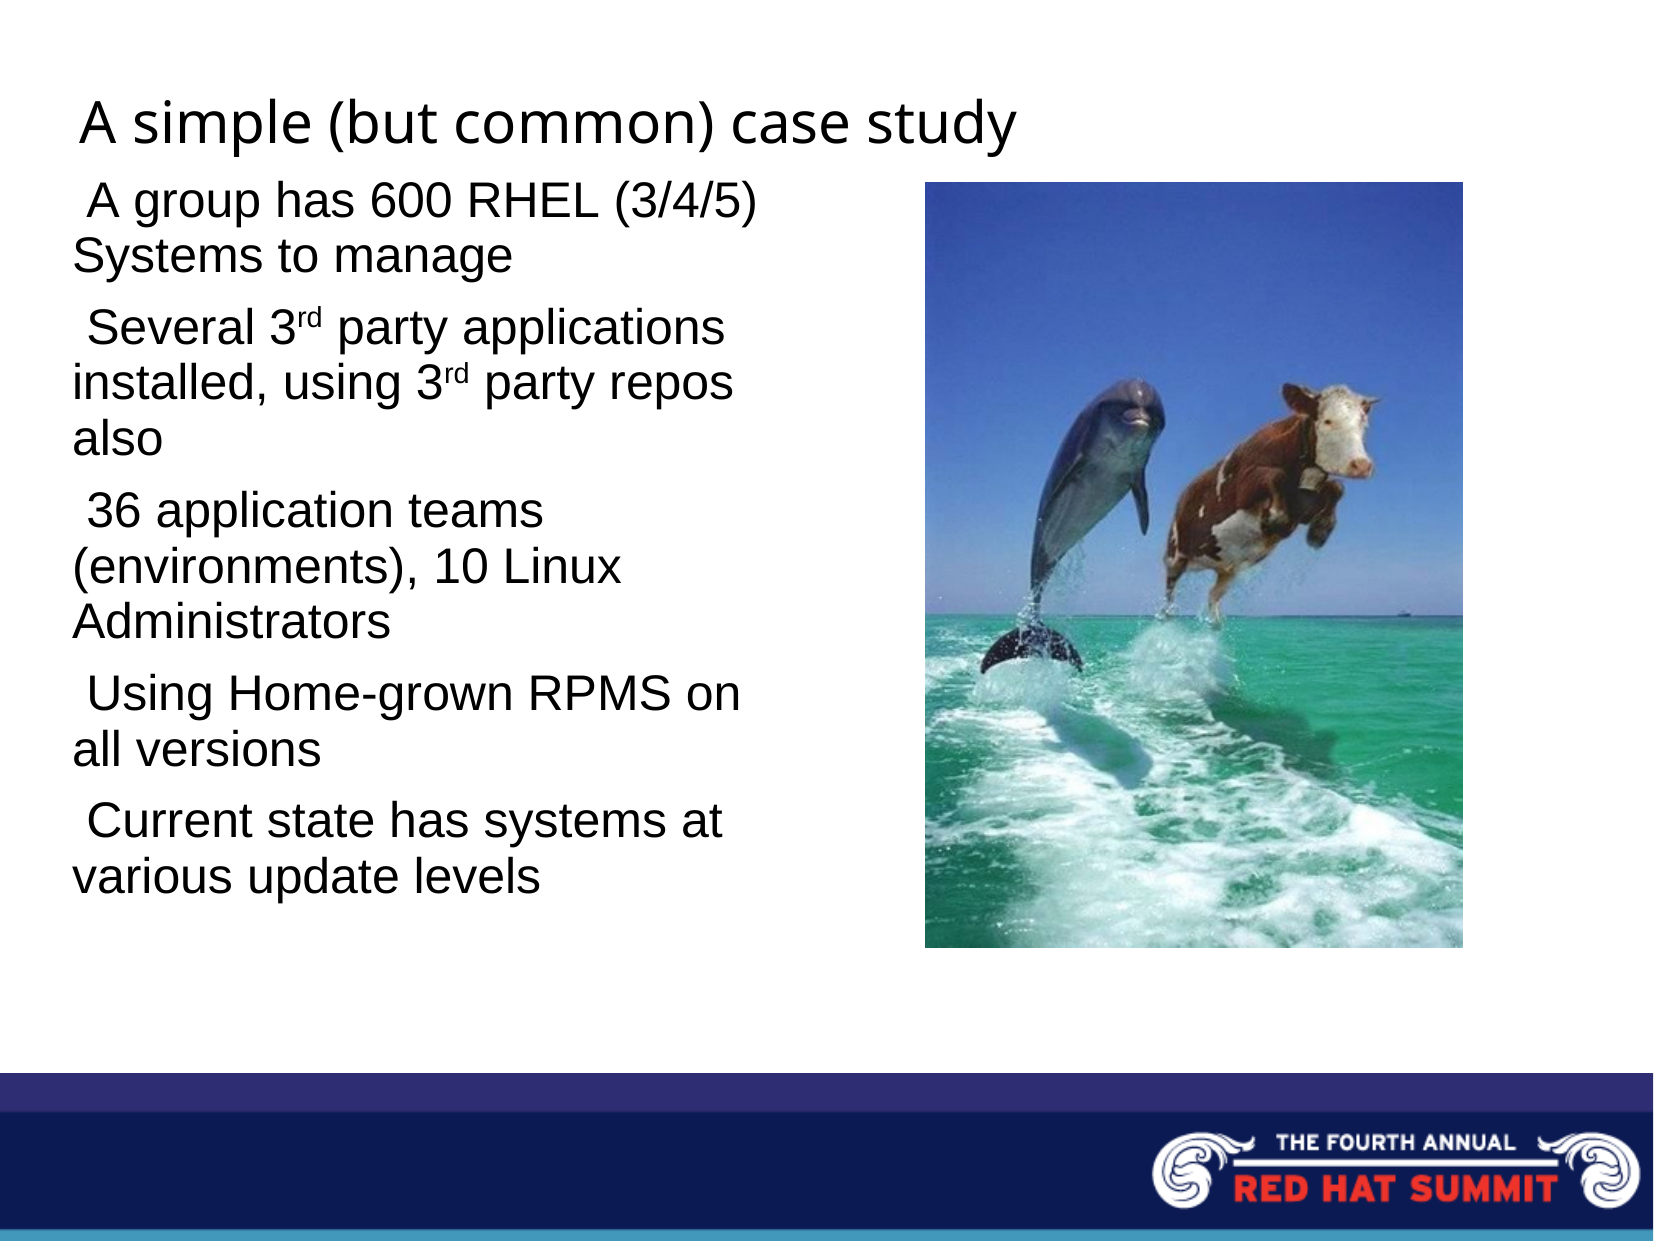

# A simple (but common) case study
 A group has 600 RHEL (3/4/5) Systems to manage
 Several 3rd party applications installed, using 3rd party repos also
 36 application teams (environments), 10 Linux Administrators
 Using Home-grown RPMS on all versions
 Current state has systems at various update levels